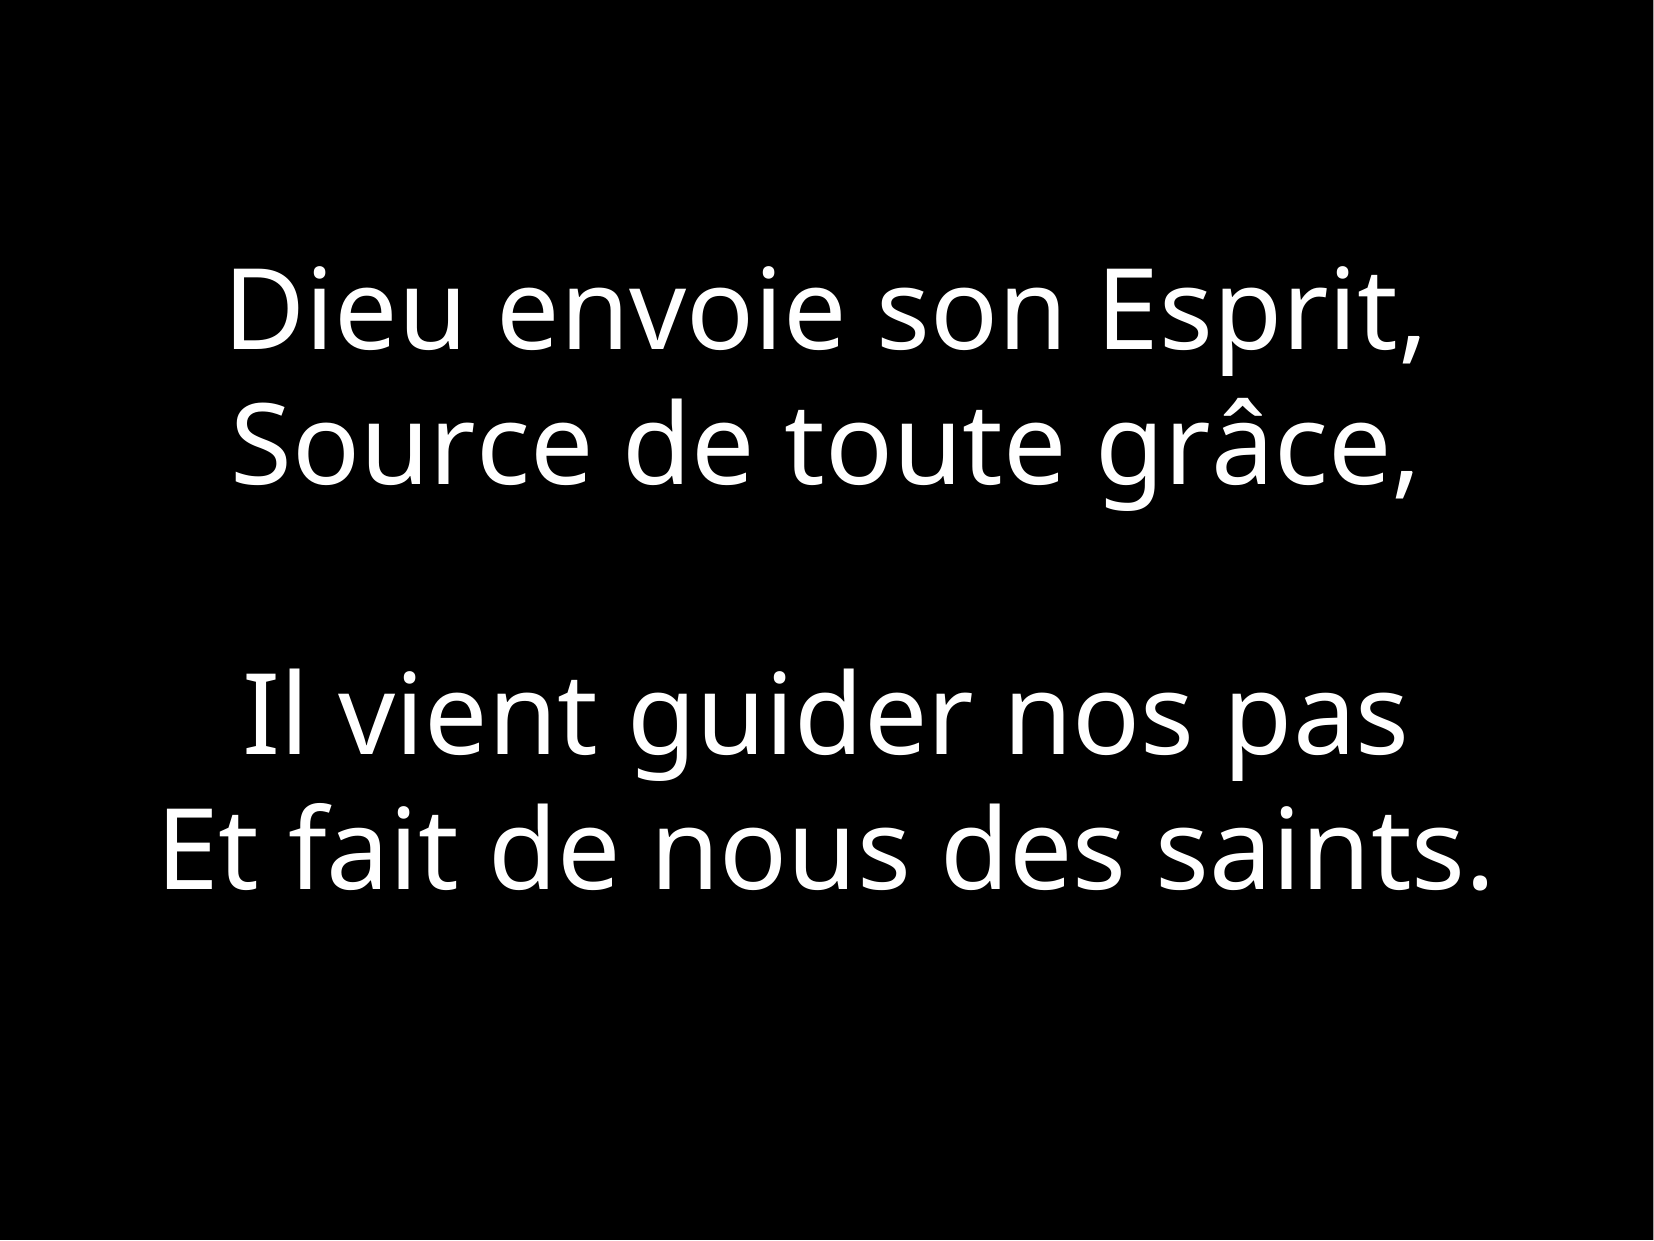

# Dieu envoie son Esprit, Source de toute grâce, Il vient guider nos pas Et fait de nous des saints.